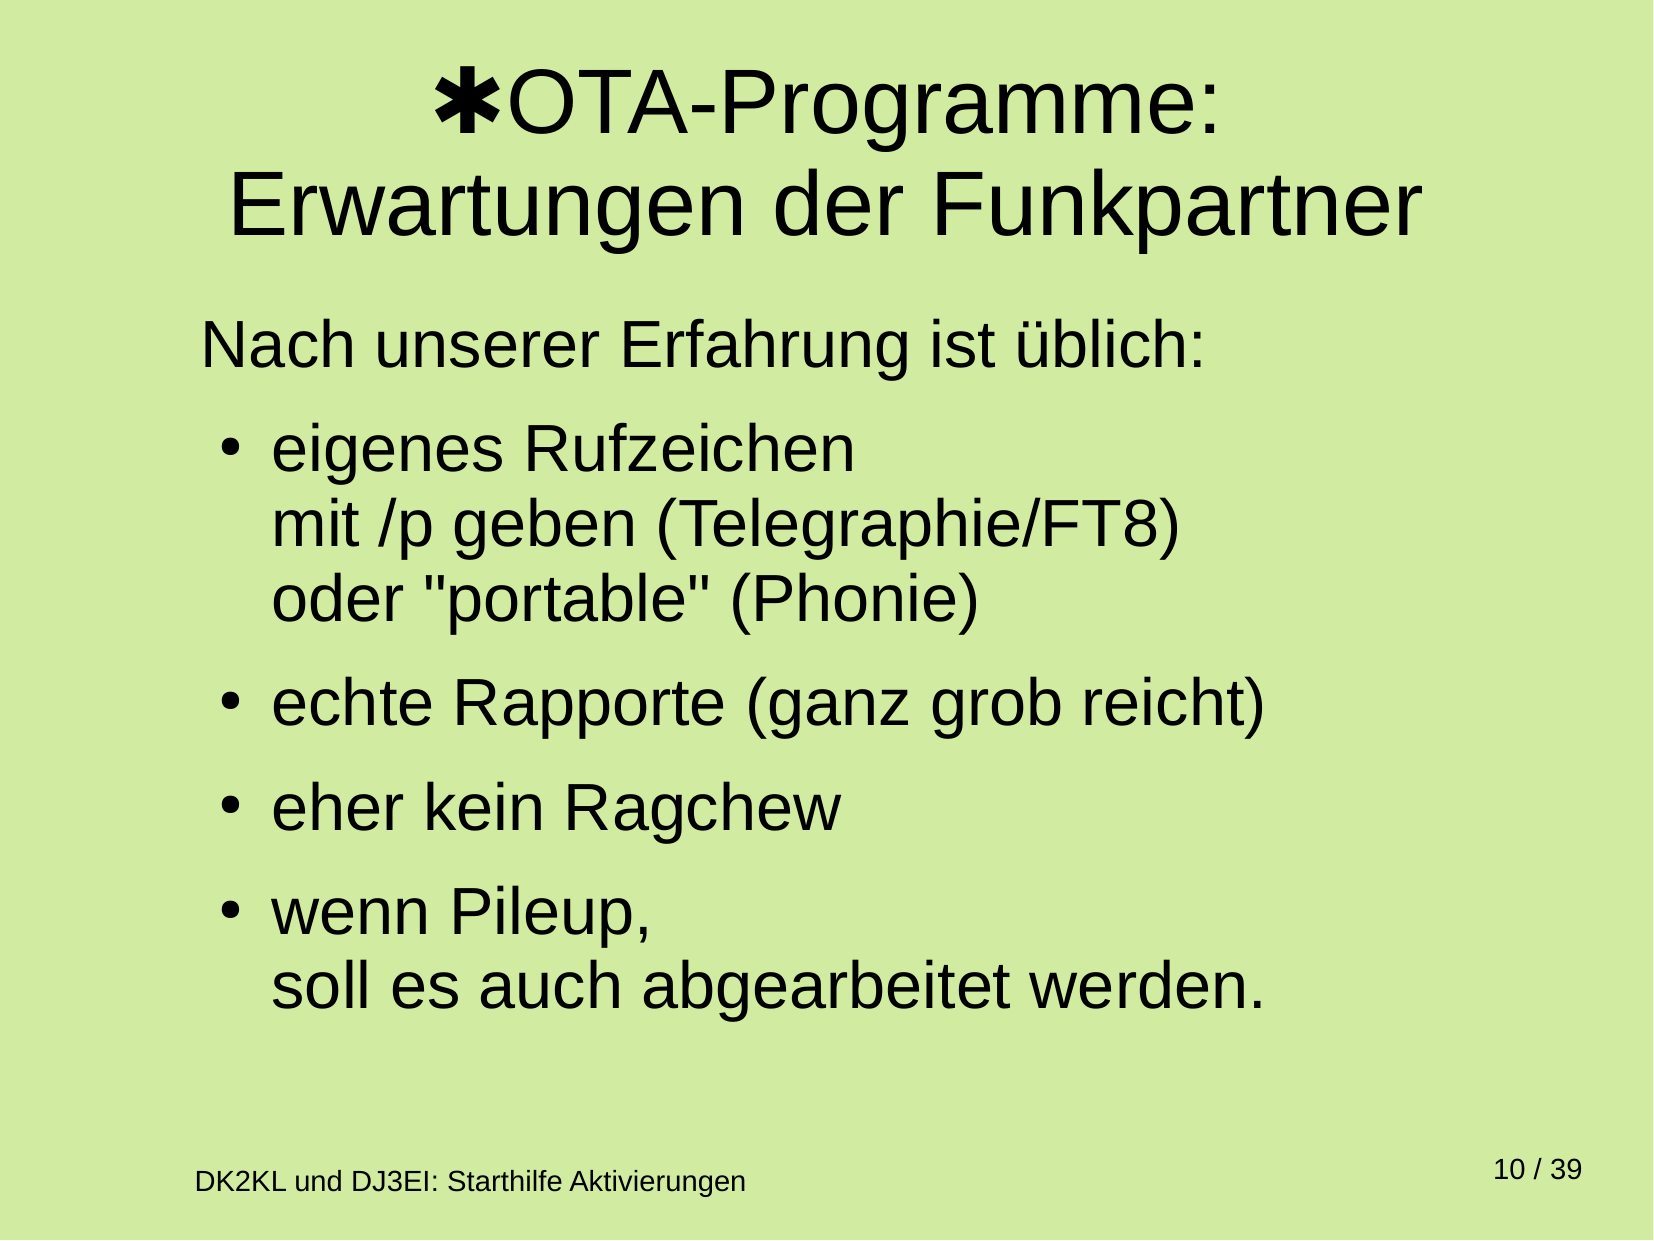

# ✱OTA-Programme: Erwartungen der Funkpartner
Nach unserer Erfahrung ist üblich:
eigenes Rufzeichen
mit /p geben (Telegraphie/FT8)
oder "portable" (Phonie)
echte Rapporte (ganz grob reicht)
eher kein Ragchew
wenn Pileup,
soll es auch abgearbeitet werden.